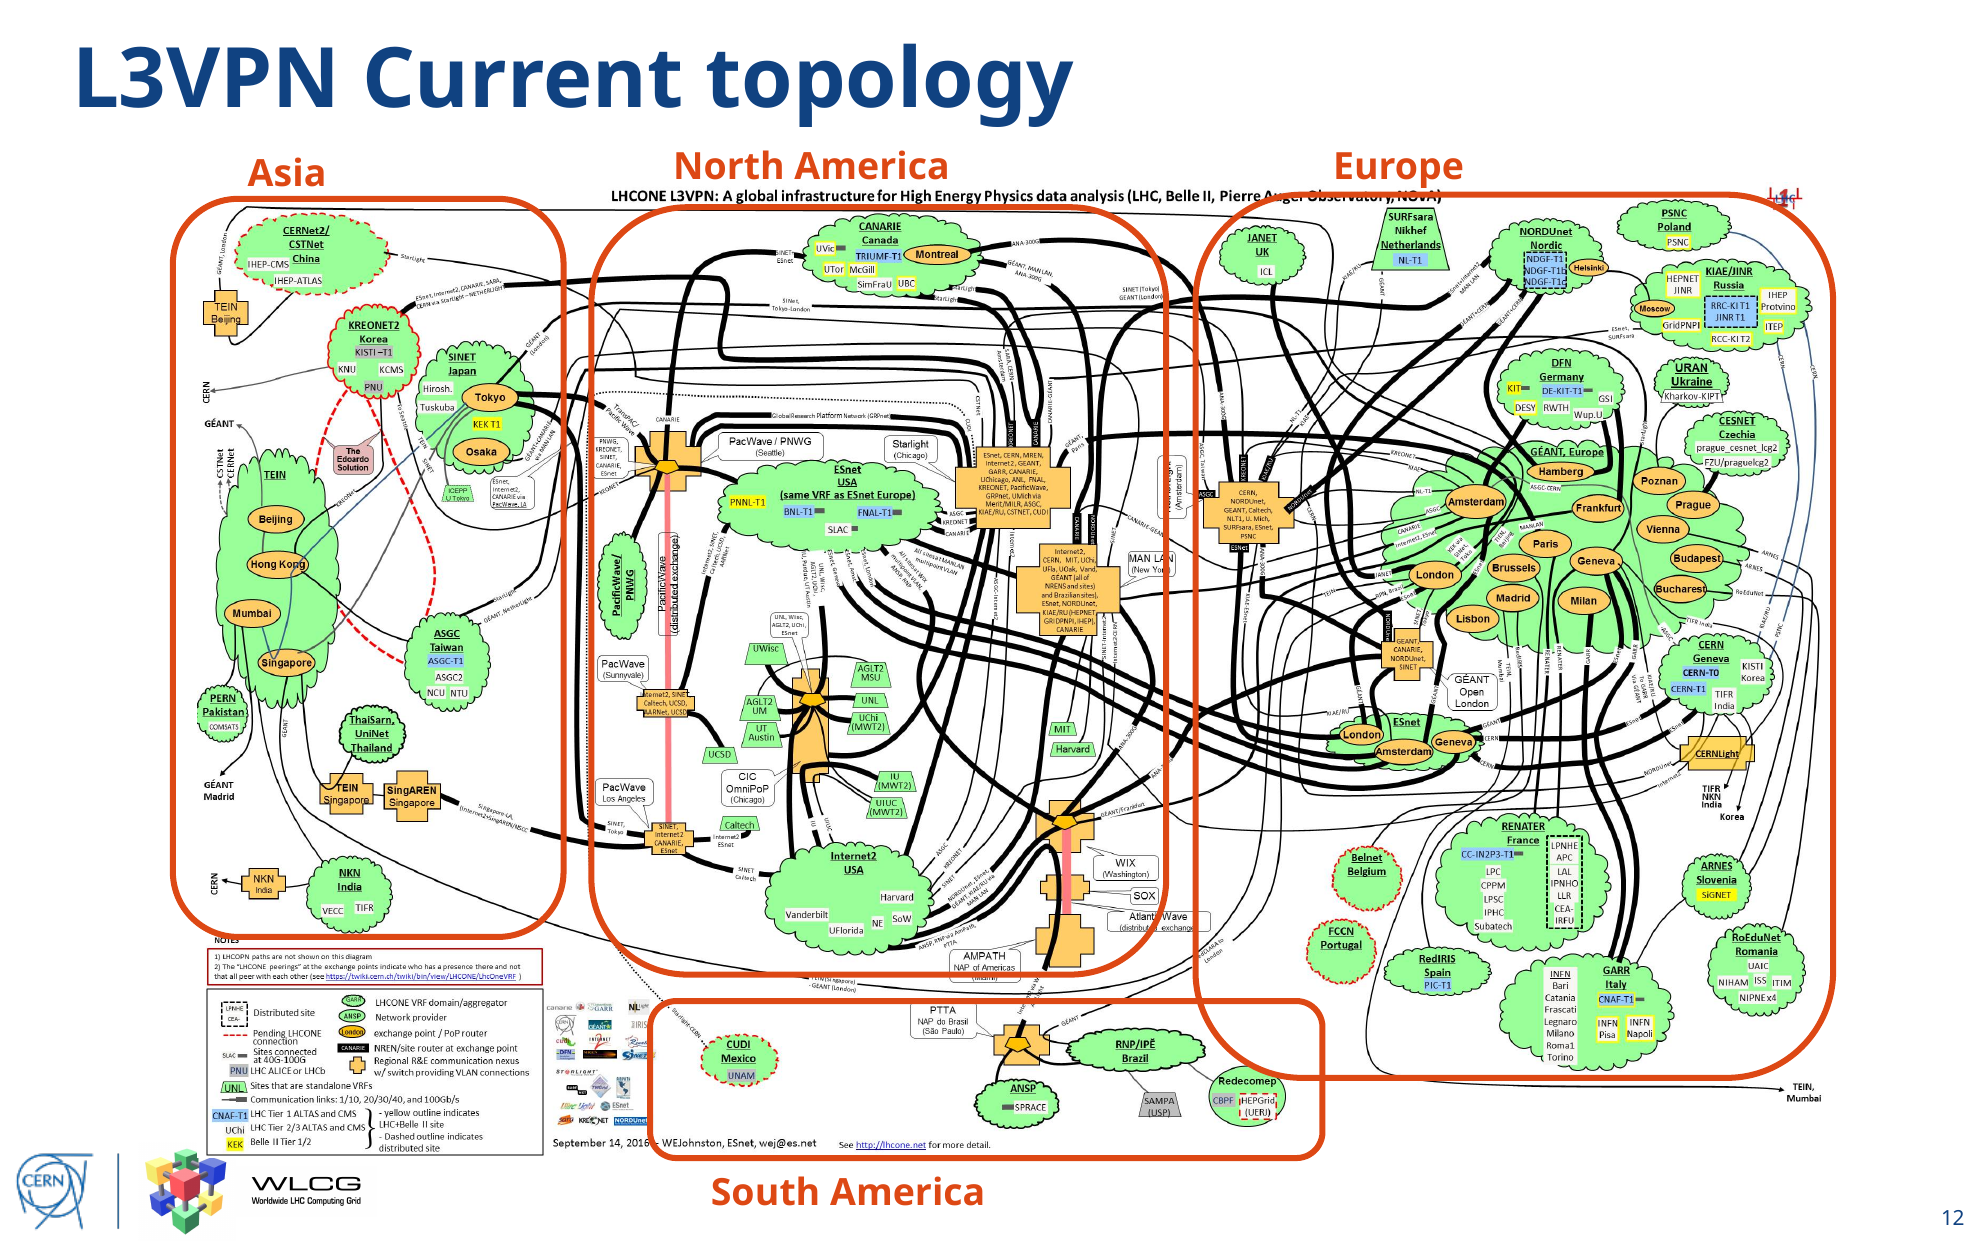

# L3VPN Current topology
North America
Europe
Asia
South America